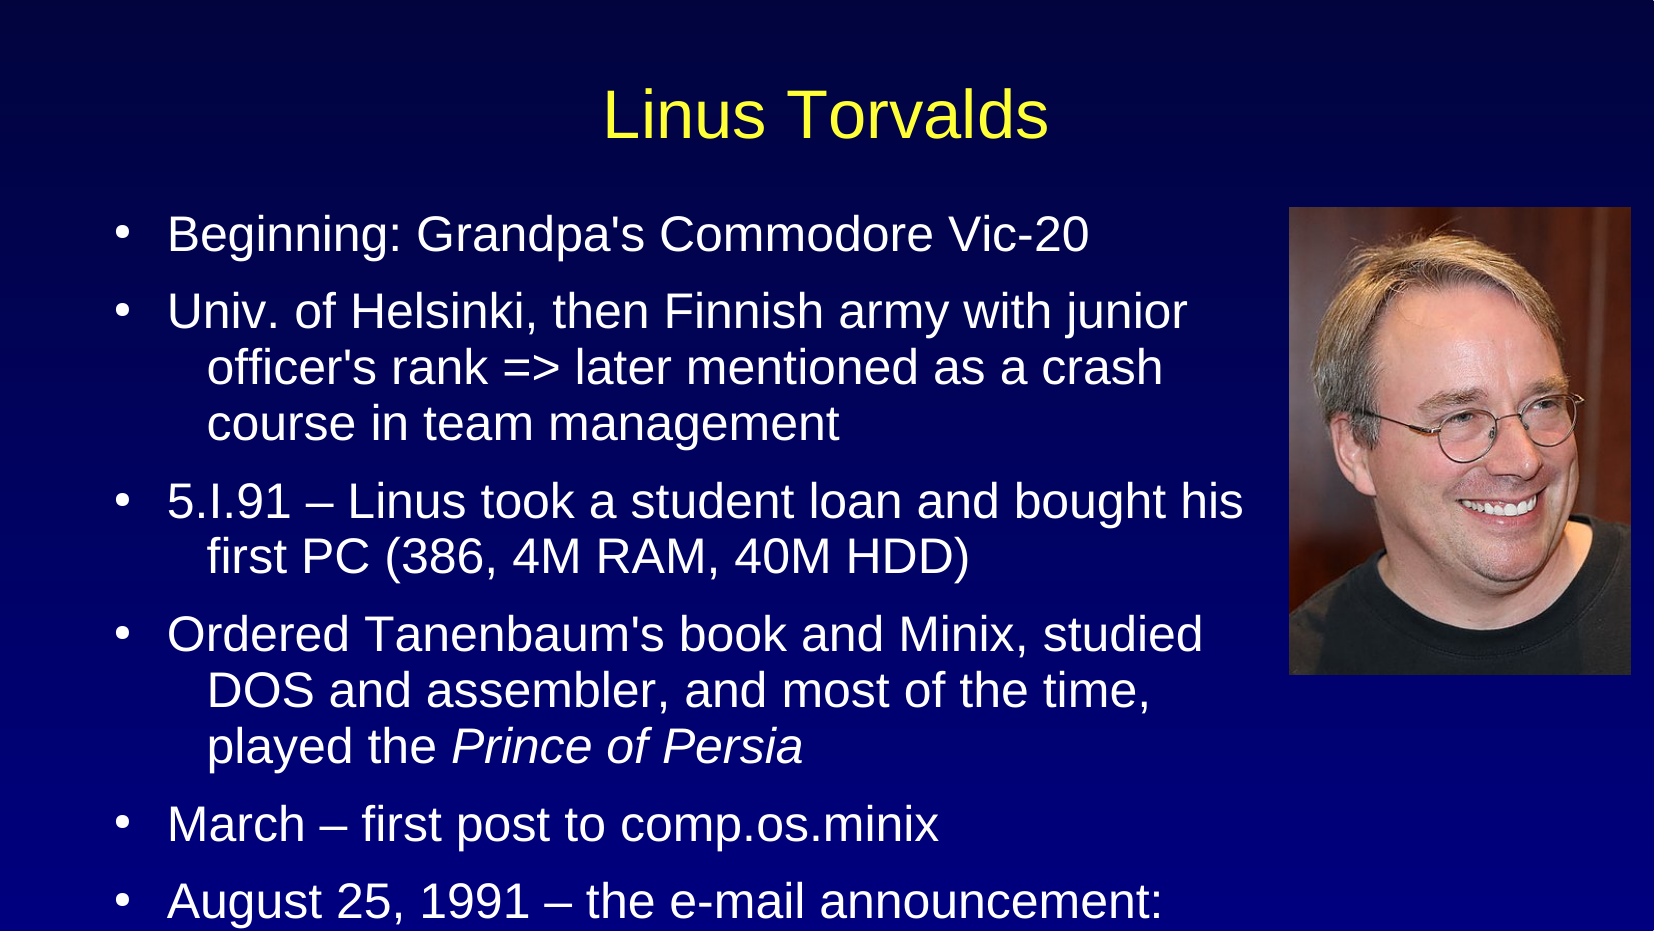

# Linus Torvalds
Beginning: Grandpa's Commodore Vic-20
Univ. of Helsinki, then Finnish army with junior
officer's rank => later mentioned as a crash
course in team management
5.I.91 – Linus took a student loan and bought his
first PC (386, 4M RAM, 40M HDD)
Ordered Tanenbaum's book and Minix, studied
DOS and assembler, and most of the time,
played the Prince of Persia
March – first post to comp.os.minix
August 25, 1991 – the e-mail announcement: